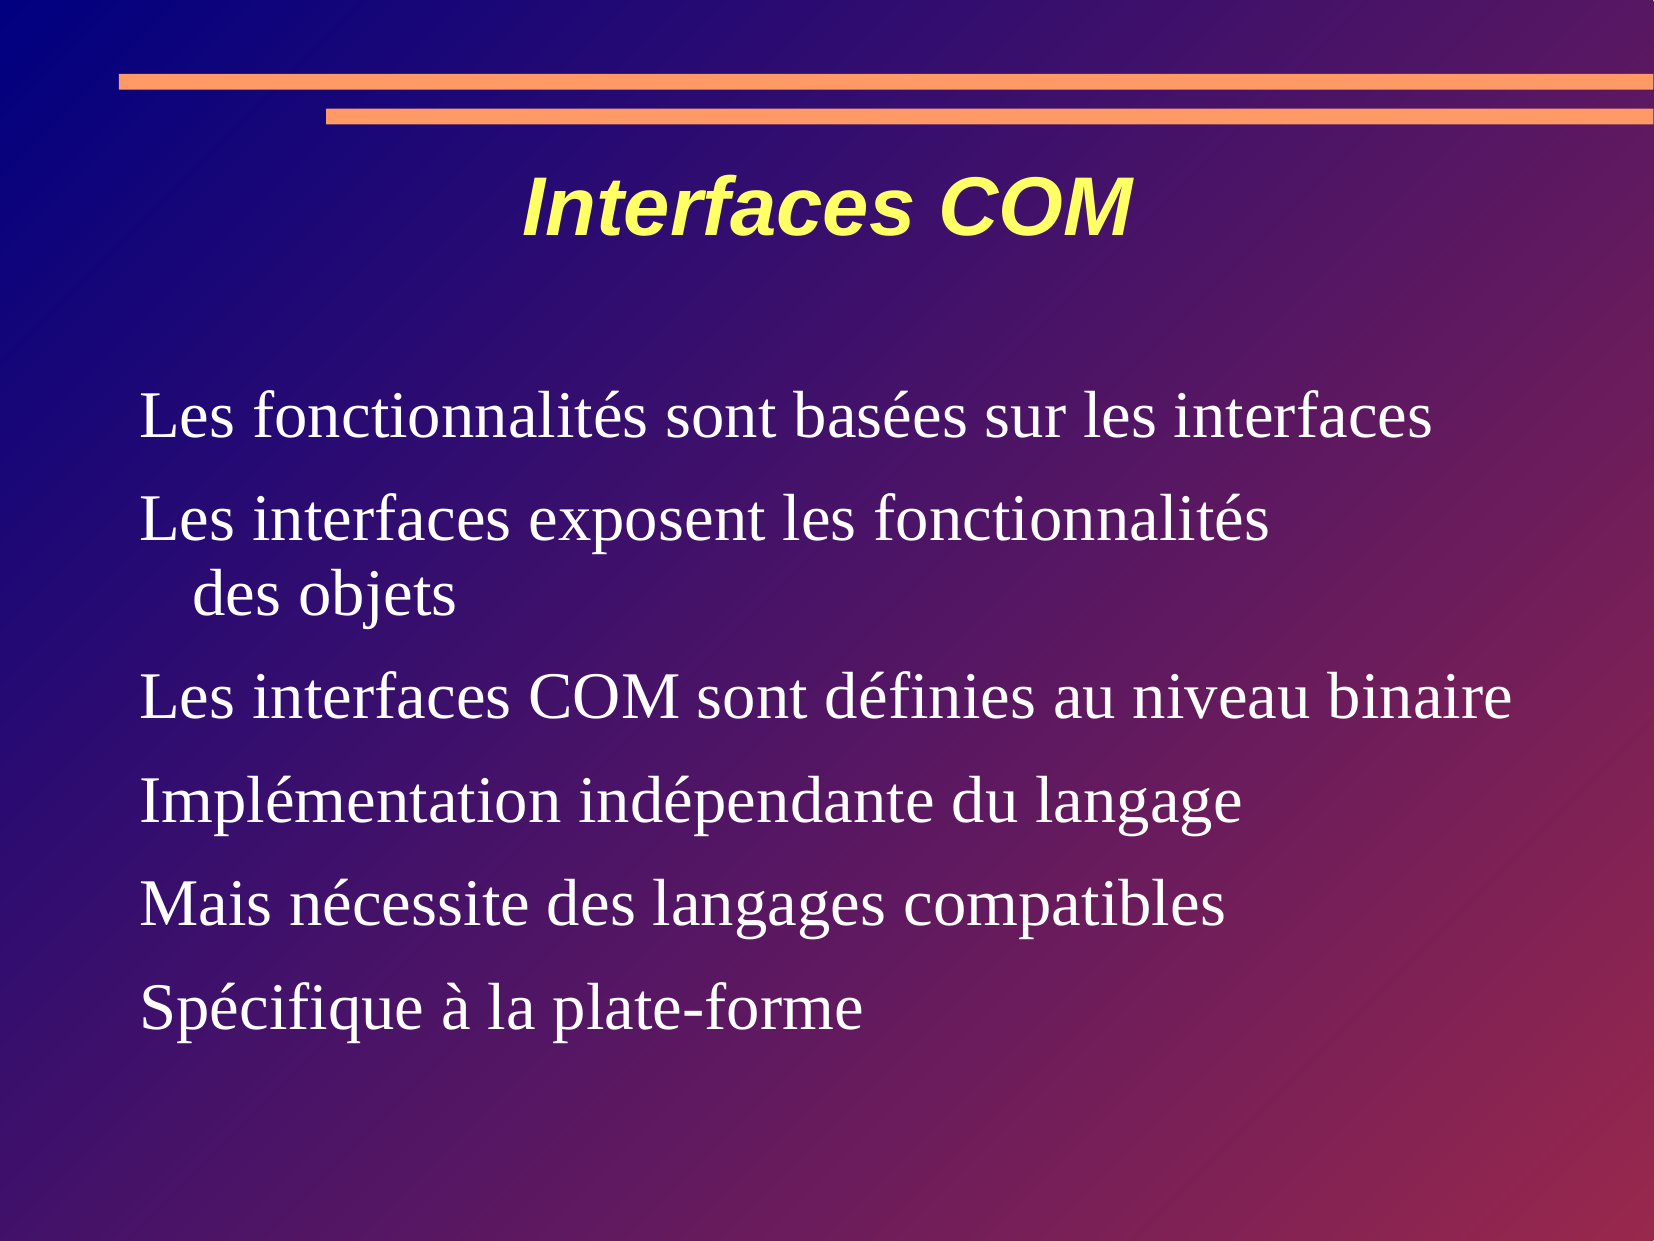

# Interfaces COM
Les fonctionnalités sont basées sur les interfaces
Les interfaces exposent les fonctionnalités
des objets
Les interfaces COM sont définies au niveau binaire
Implémentation indépendante du langage
Mais nécessite des langages compatibles
Spécifique à la plate-forme